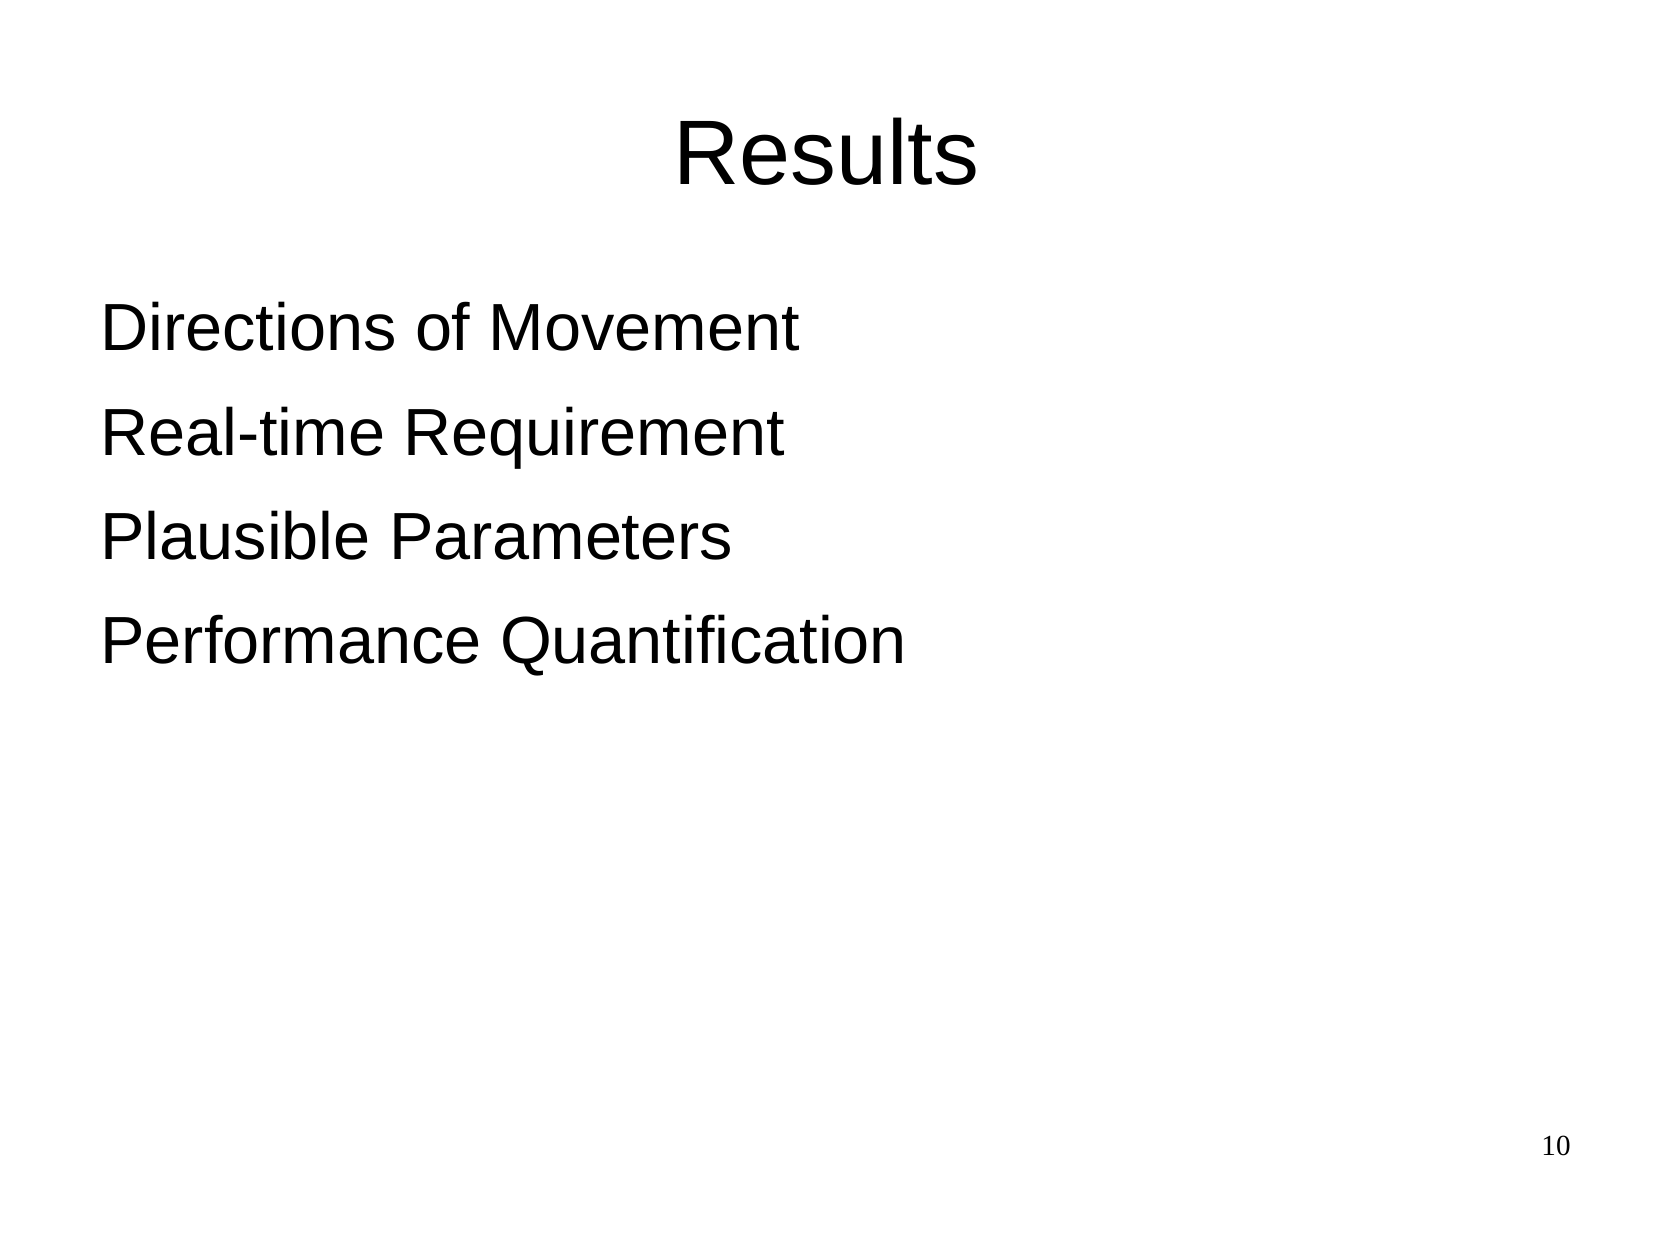

# Results
Directions of Movement
Real-time Requirement
Plausible Parameters
Performance Quantification
10